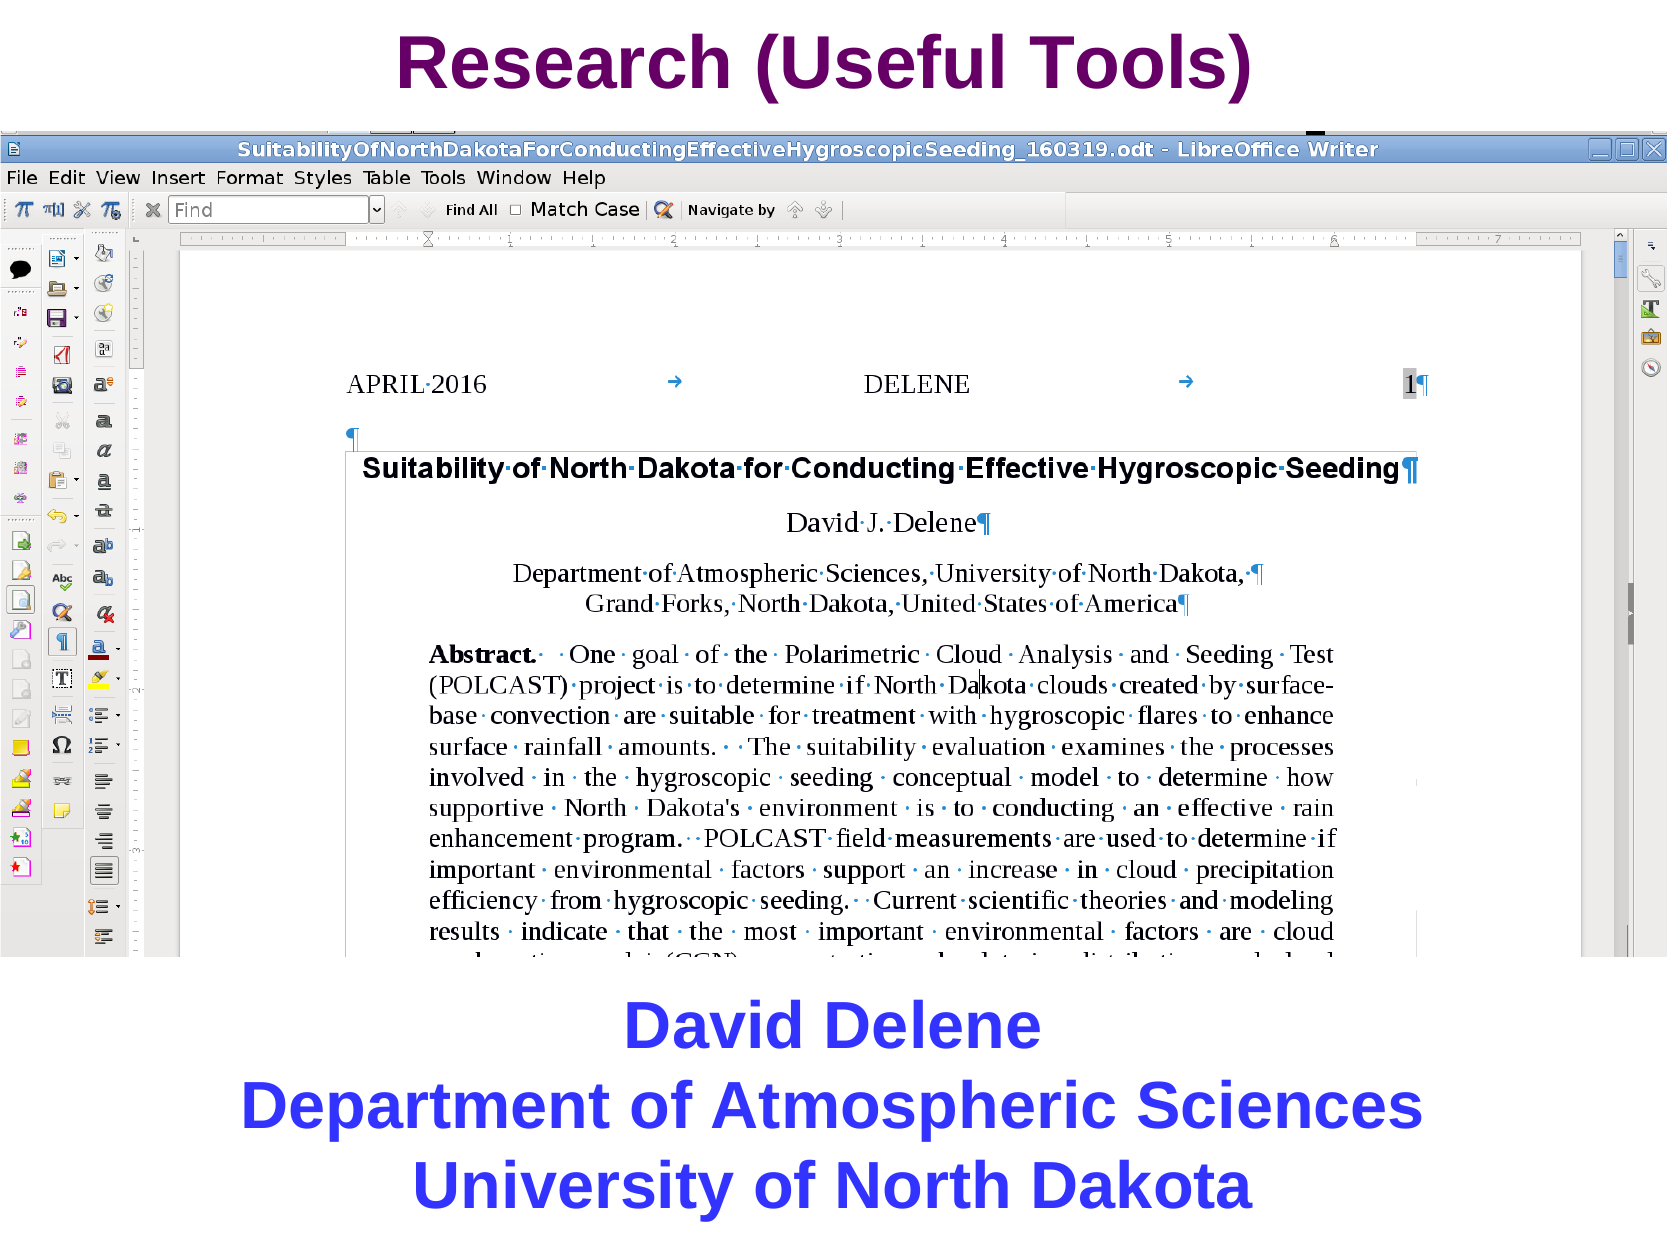

# Research (Useful Tools)
David Delene
Department of Atmospheric Sciences
University of North Dakota